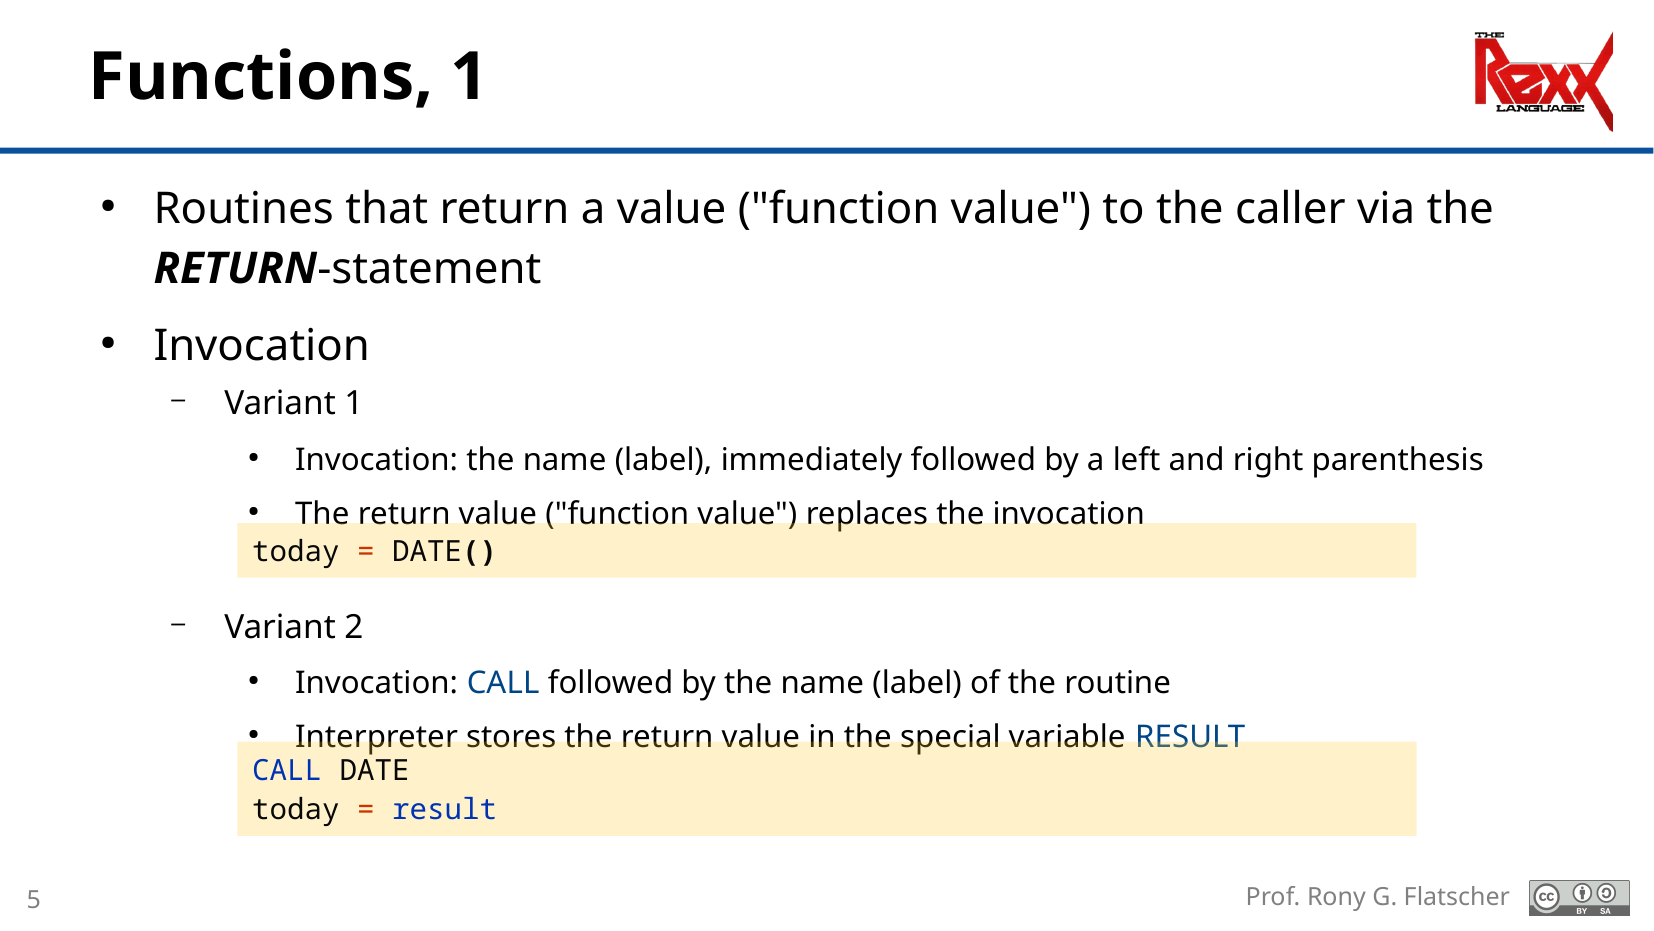

# Functions, 1
Routines that return a value ("function value") to the caller via the RETURN-statement
Invocation
Variant 1
Invocation: the name (label), immediately followed by a left and right parenthesis
The return value ("function value") replaces the invocation
Variant 2
Invocation: CALL followed by the name (label) of the routine
Interpreter stores the return value in the special variable RESULT
today = DATE()
CALL DATE
today = result